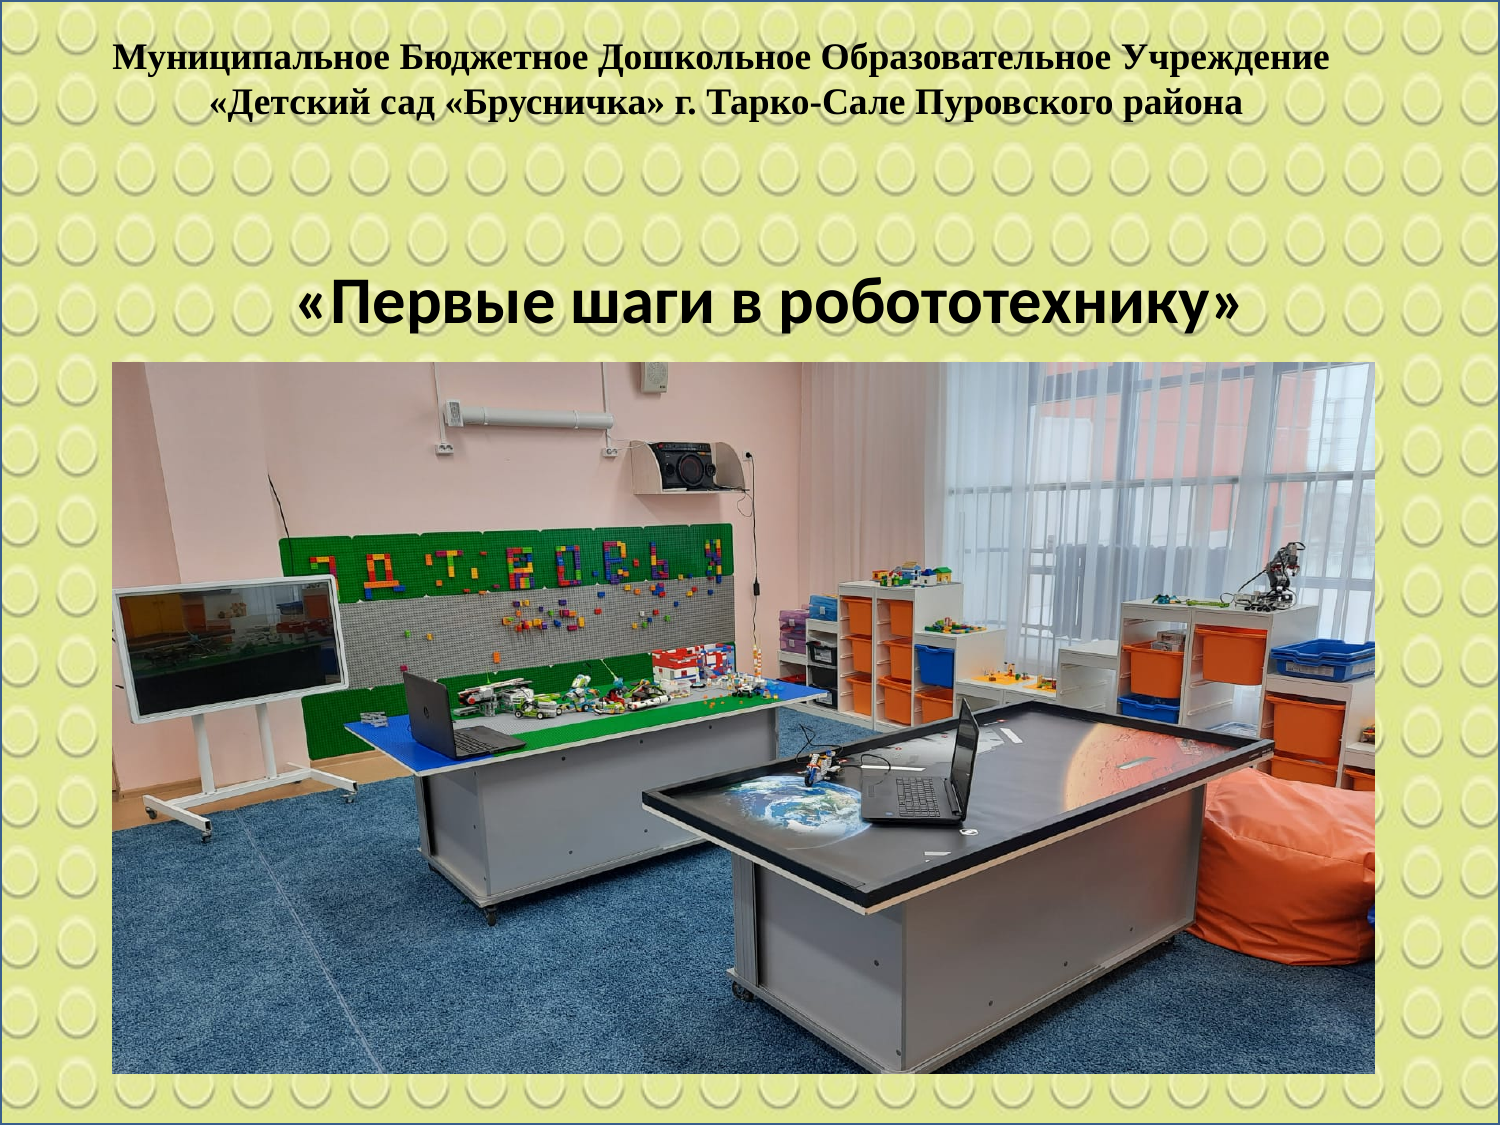

# Муниципальное Бюджетное Дошкольное Образовательное Учреждение «Детский сад «Брусничка» г. Тарко-Сале Пуровского района
«Первые шаги в робототехнику»